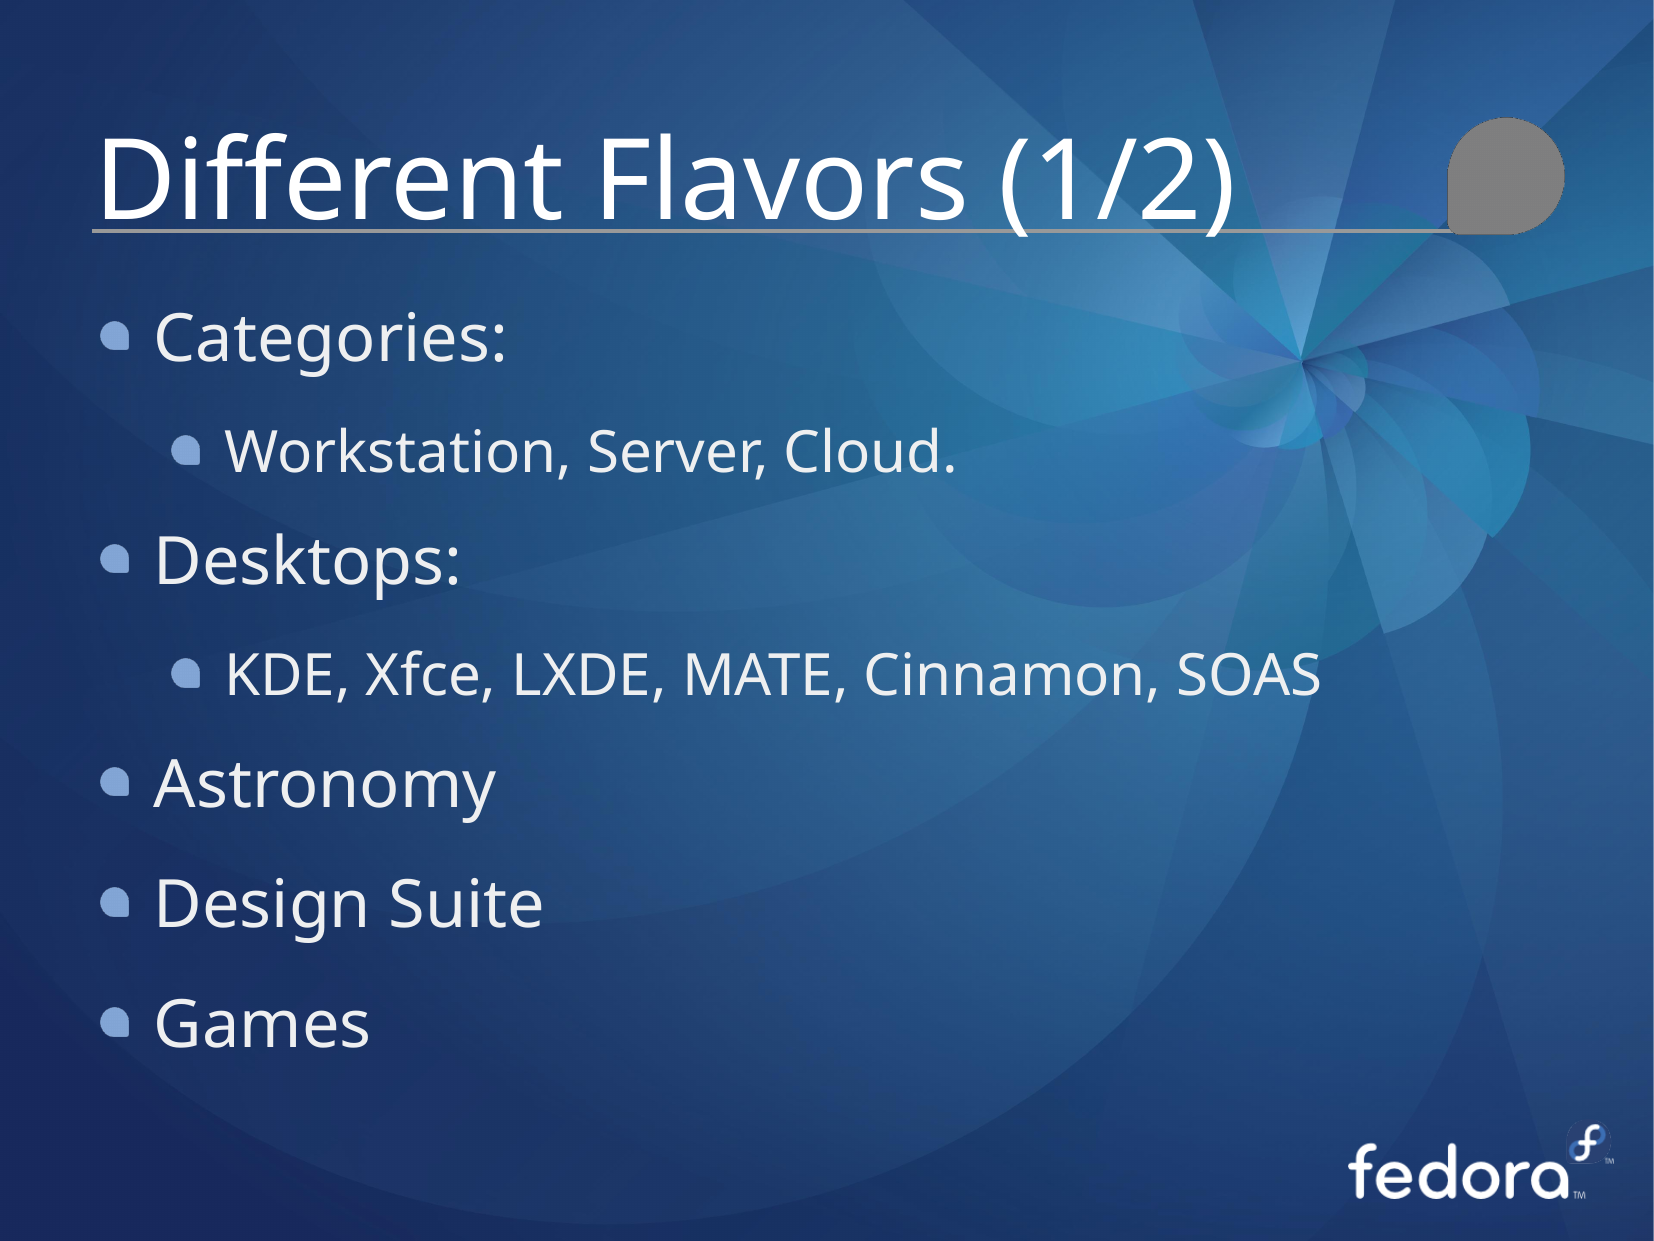

Different Flavors (1/2)
# Categories:
Workstation, Server, Cloud.
Desktops:
KDE, Xfce, LXDE, MATE, Cinnamon, SOAS
Astronomy
Design Suite
Games